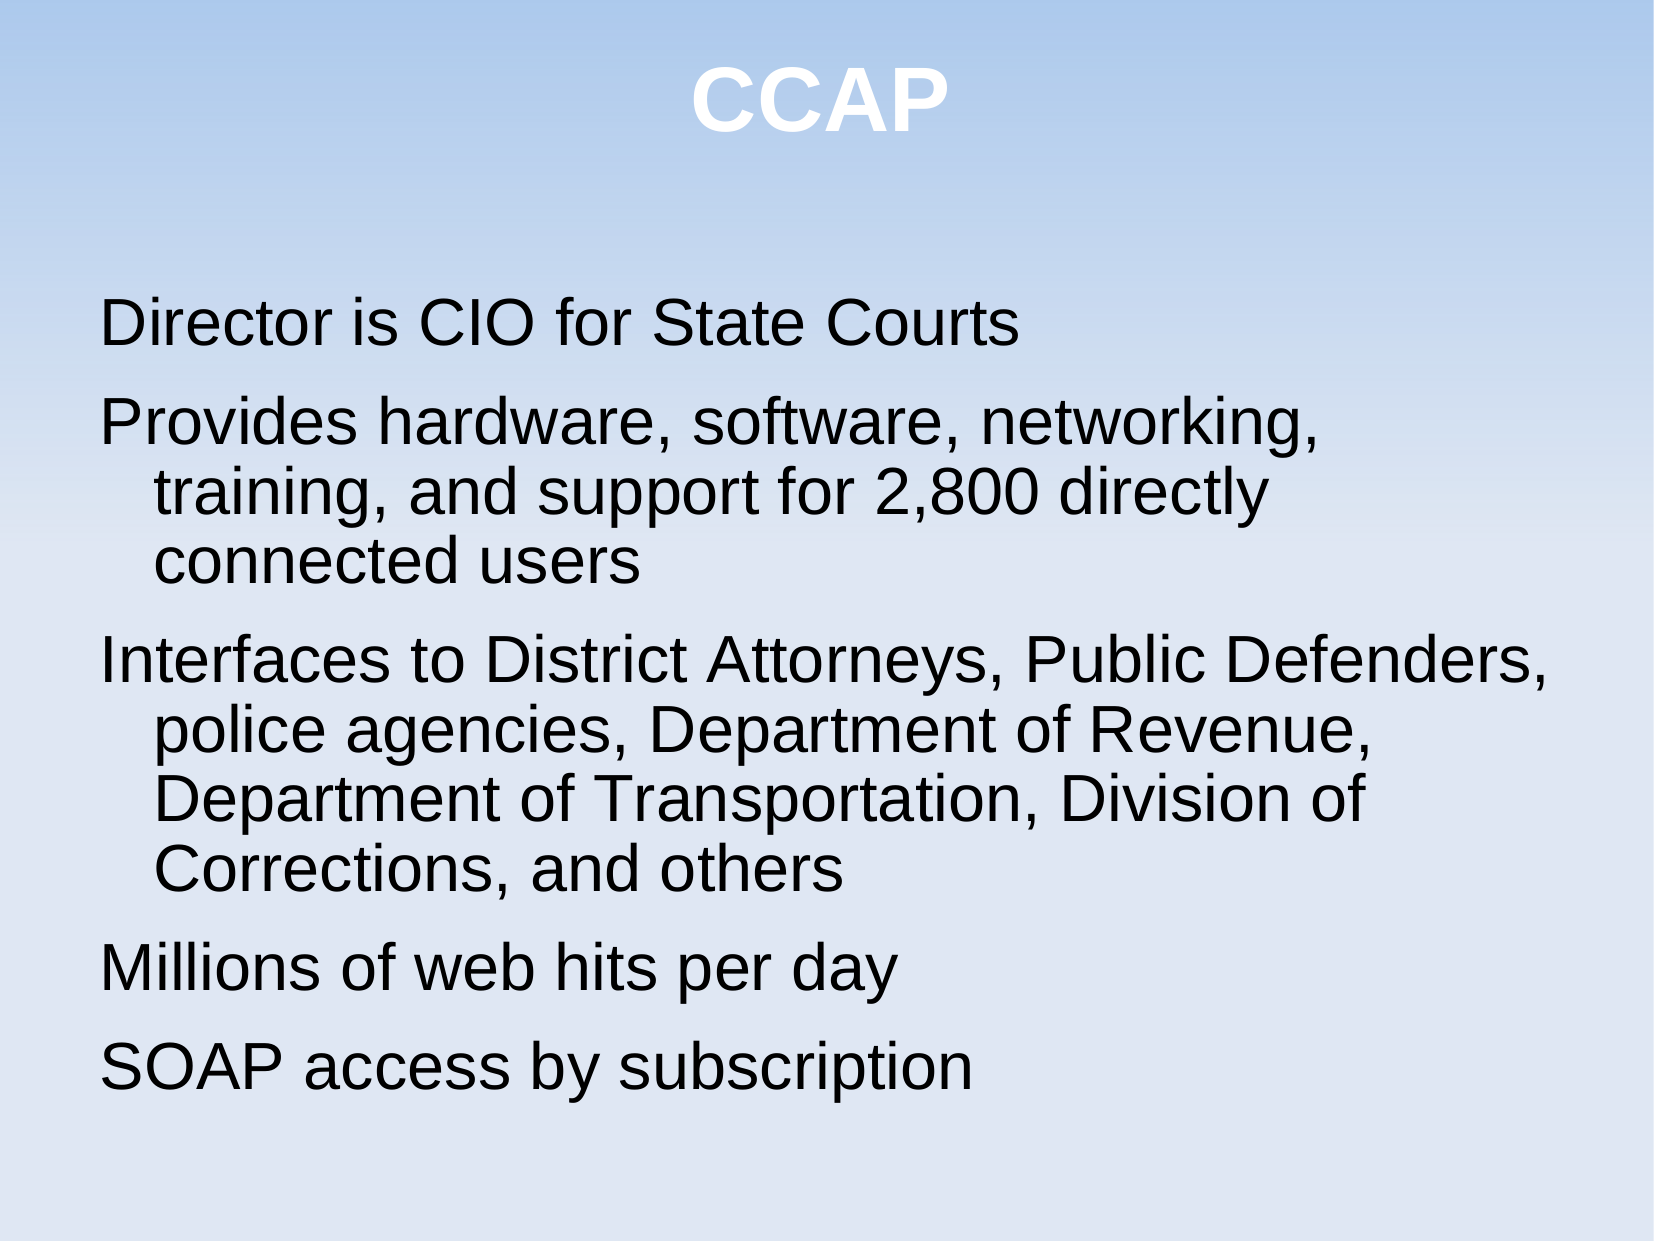

# CCAP
Director is CIO for State Courts
Provides hardware, software, networking, training, and support for 2,800 directly connected users
Interfaces to District Attorneys, Public Defenders, police agencies, Department of Revenue, Department of Transportation, Division of Corrections, and others
Millions of web hits per day
SOAP access by subscription